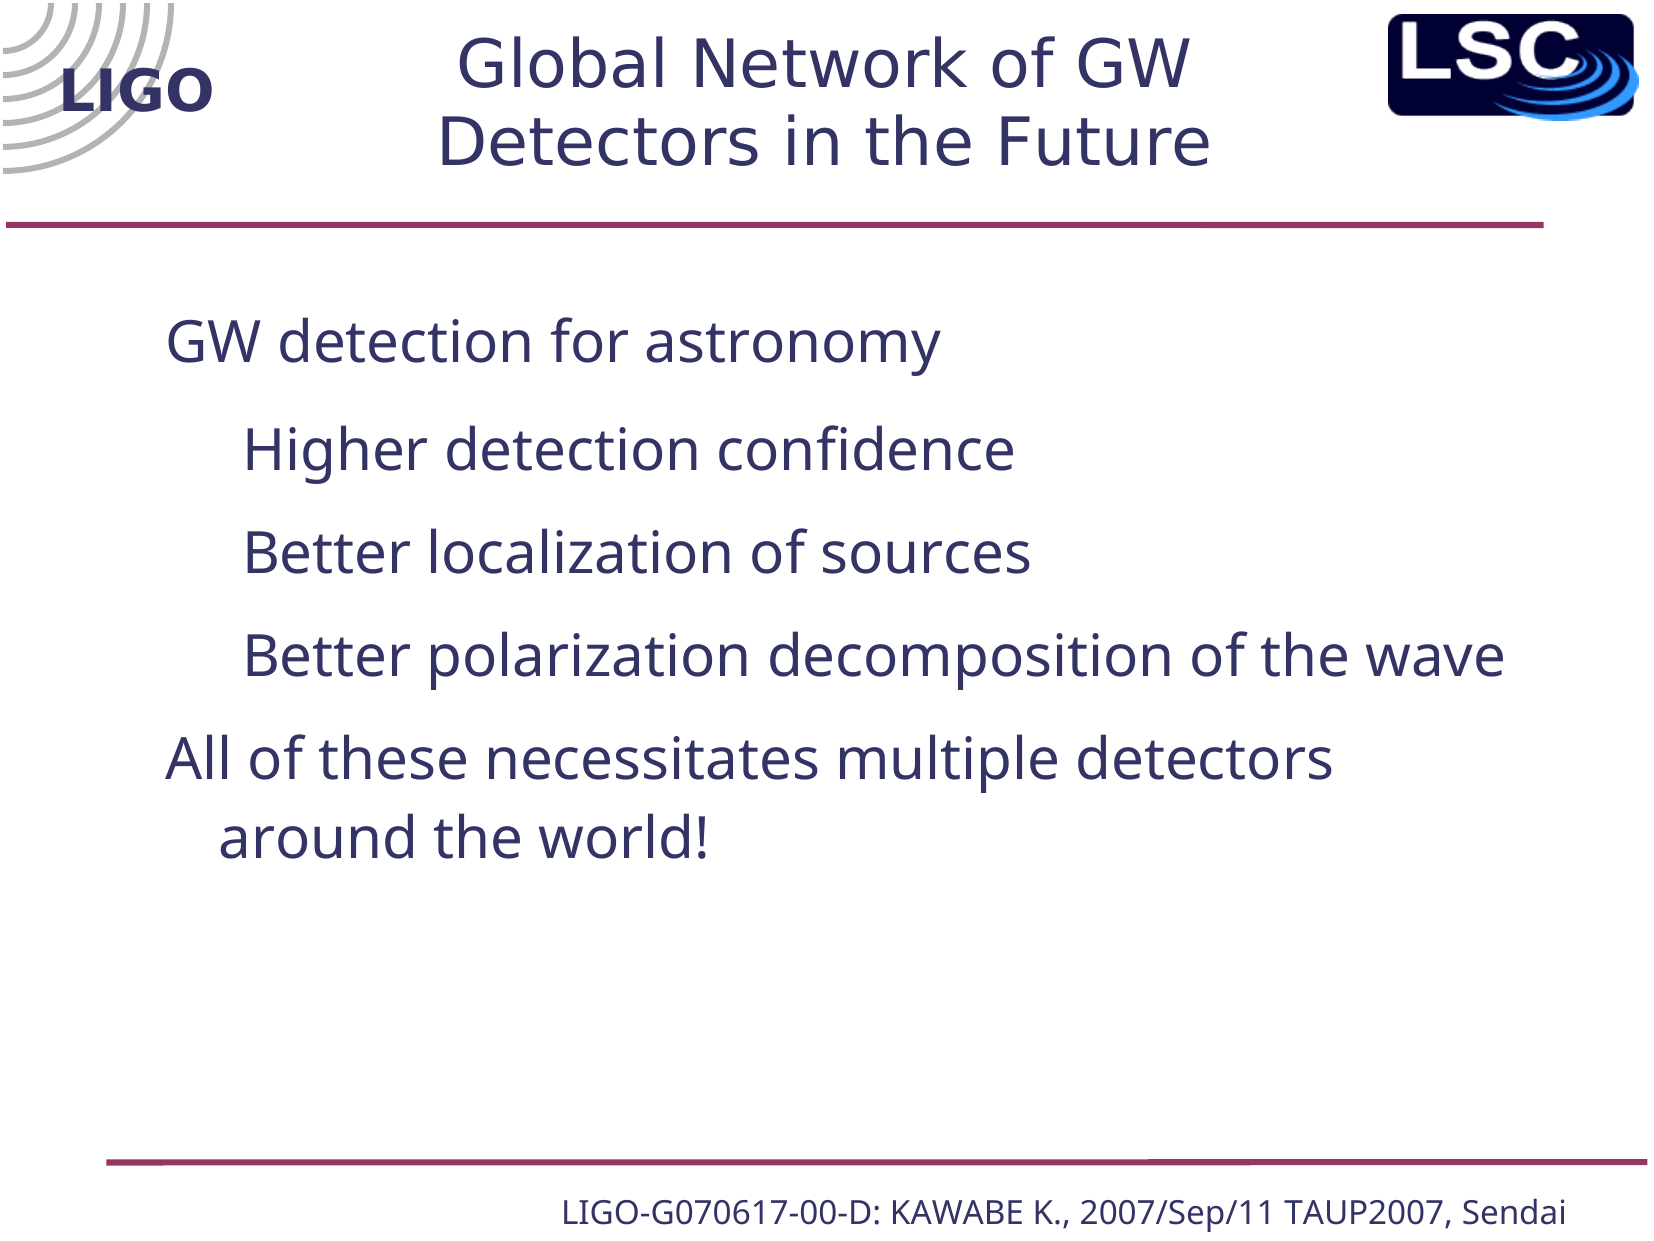

Global Network of GW
Detectors in the Future
# GW detection for astronomy
Higher detection confidence
Better localization of sources
Better polarization decomposition of the wave
All of these necessitates multiple detectors around the world!